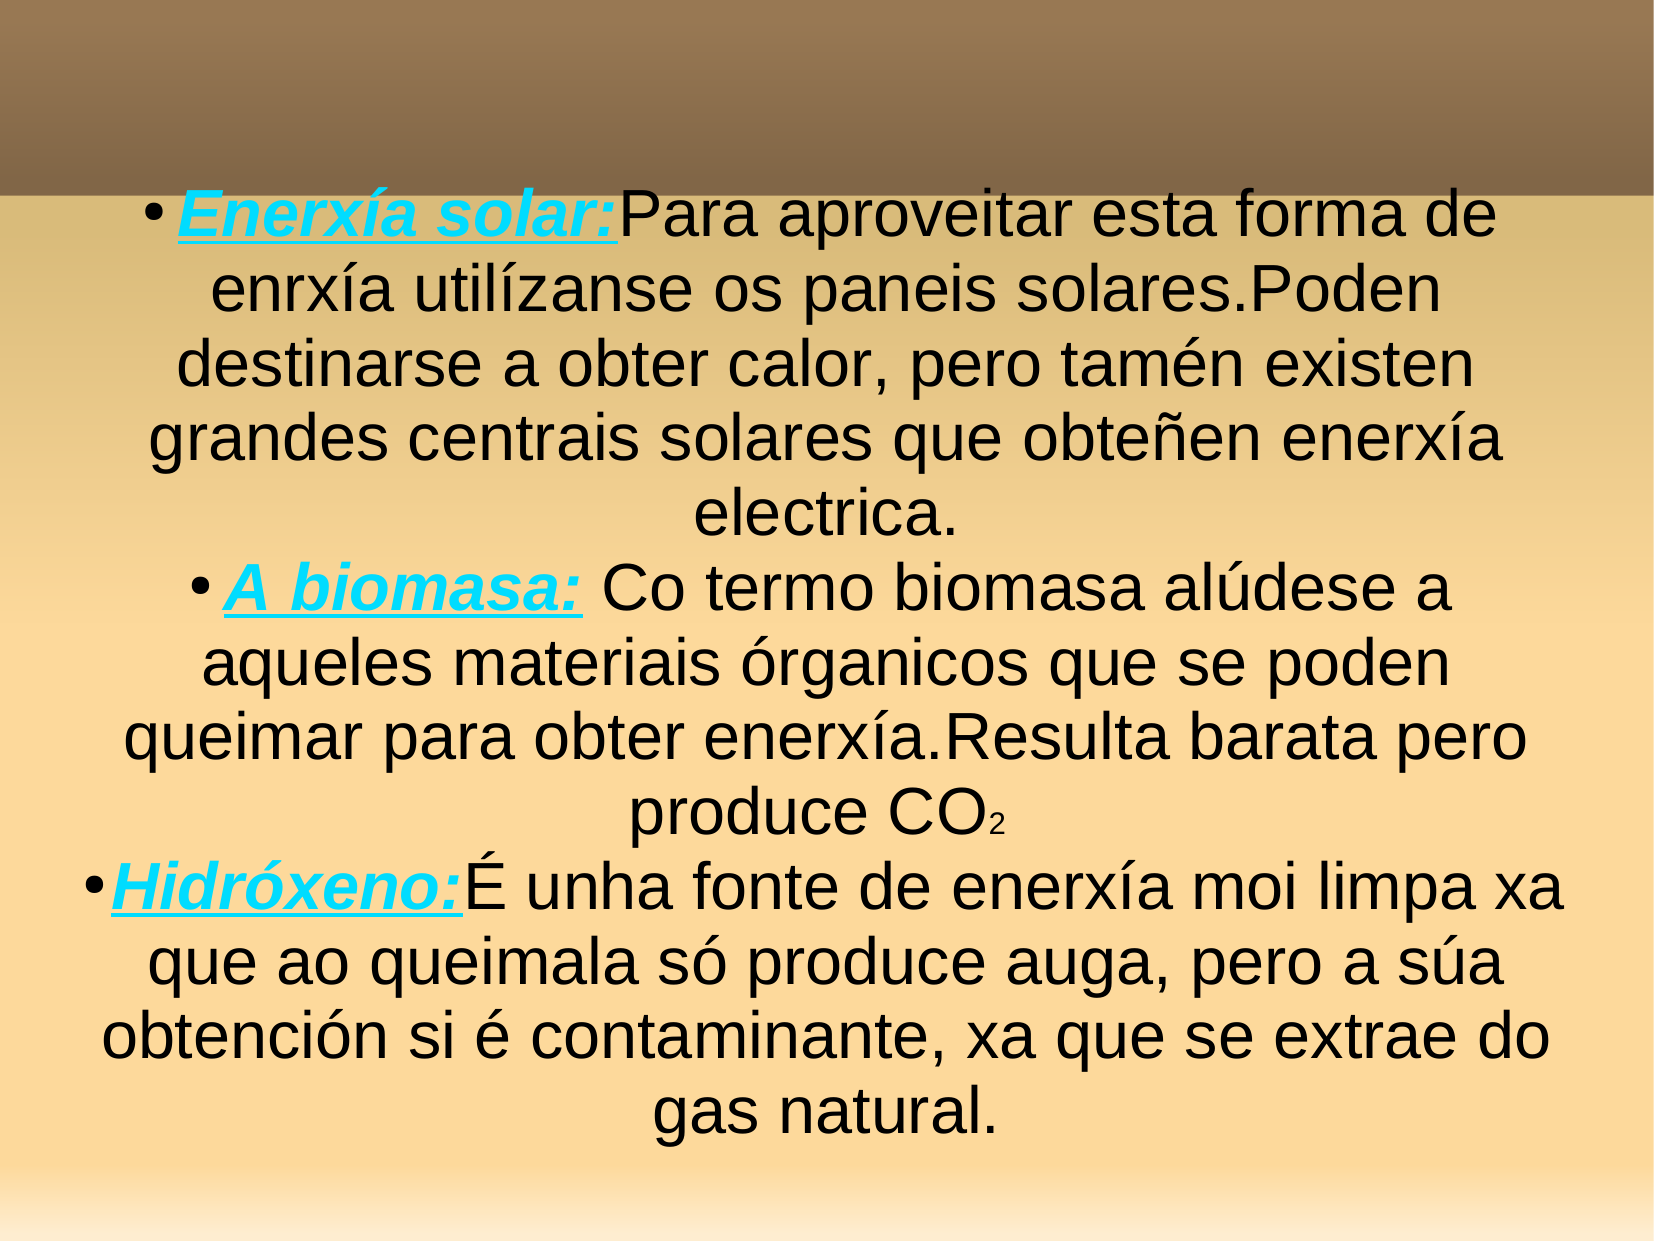

# Enerxía solar:Para aproveitar esta forma de enrxía utilízanse os paneis solares.Poden destinarse a obter calor, pero tamén existen grandes centrais solares que obteñen enerxía electrica.
A biomasa: Co termo biomasa alúdese a aqueles materiais órganicos que se poden queimar para obter enerxía.Resulta barata pero produce CO2
Hidróxeno:É unha fonte de enerxía moi limpa xa que ao queimala só produce auga, pero a súa obtención si é contaminante, xa que se extrae do gas natural.